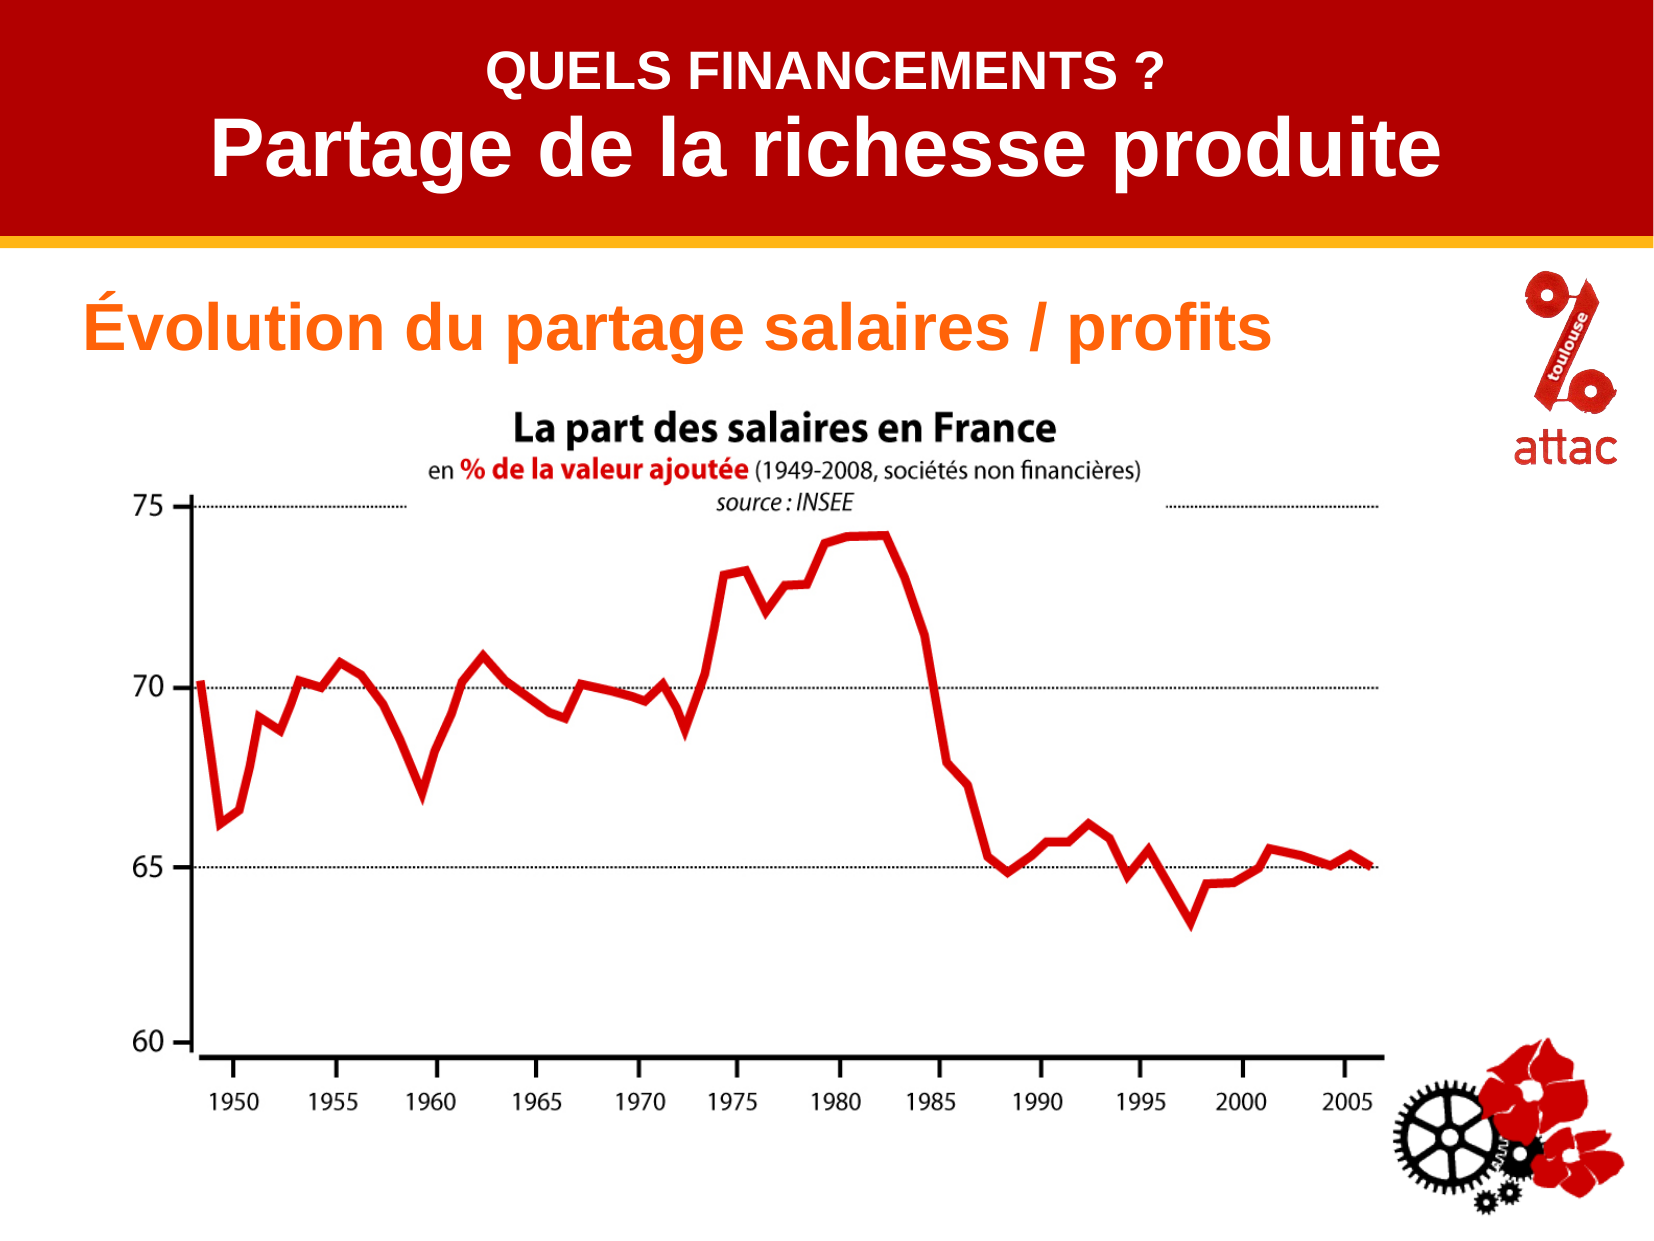

# QUELS FINANCEMENTS ? Partage de la richesse produite
Évolution du partage salaires / profits